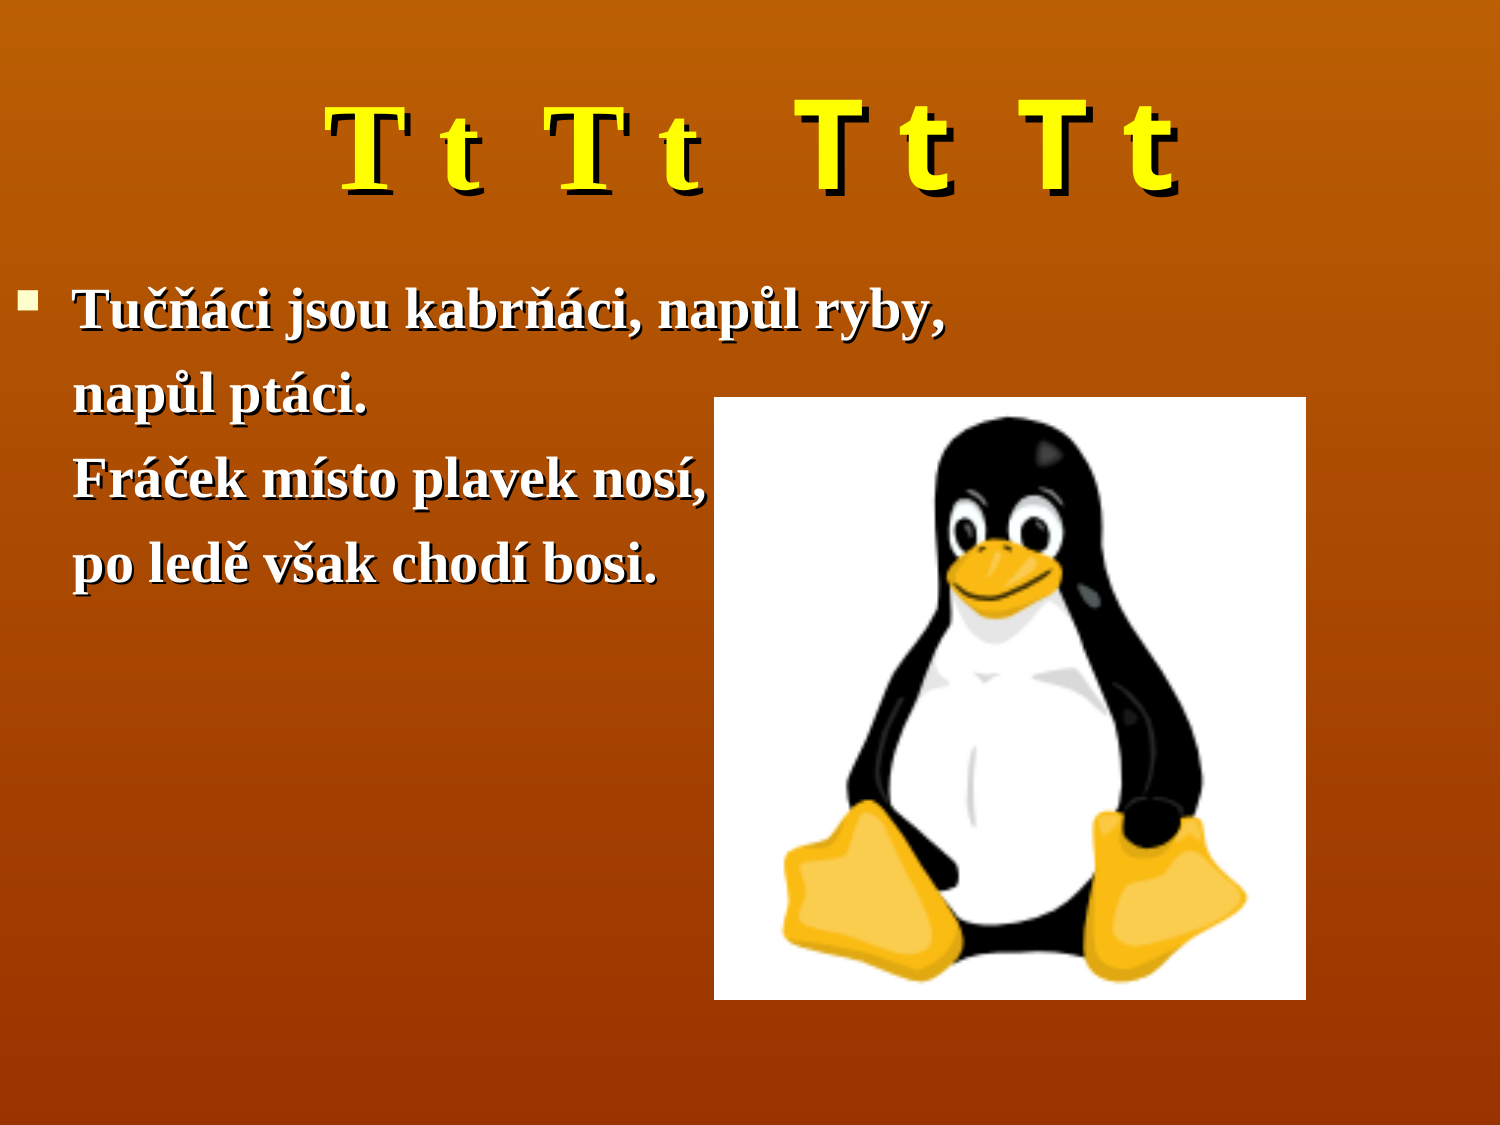

# T t T t T t T t
Tučňáci jsou kabrňáci, napůl ryby,
 napůl ptáci.
 Fráček místo plavek nosí,
 po ledě však chodí bosi.